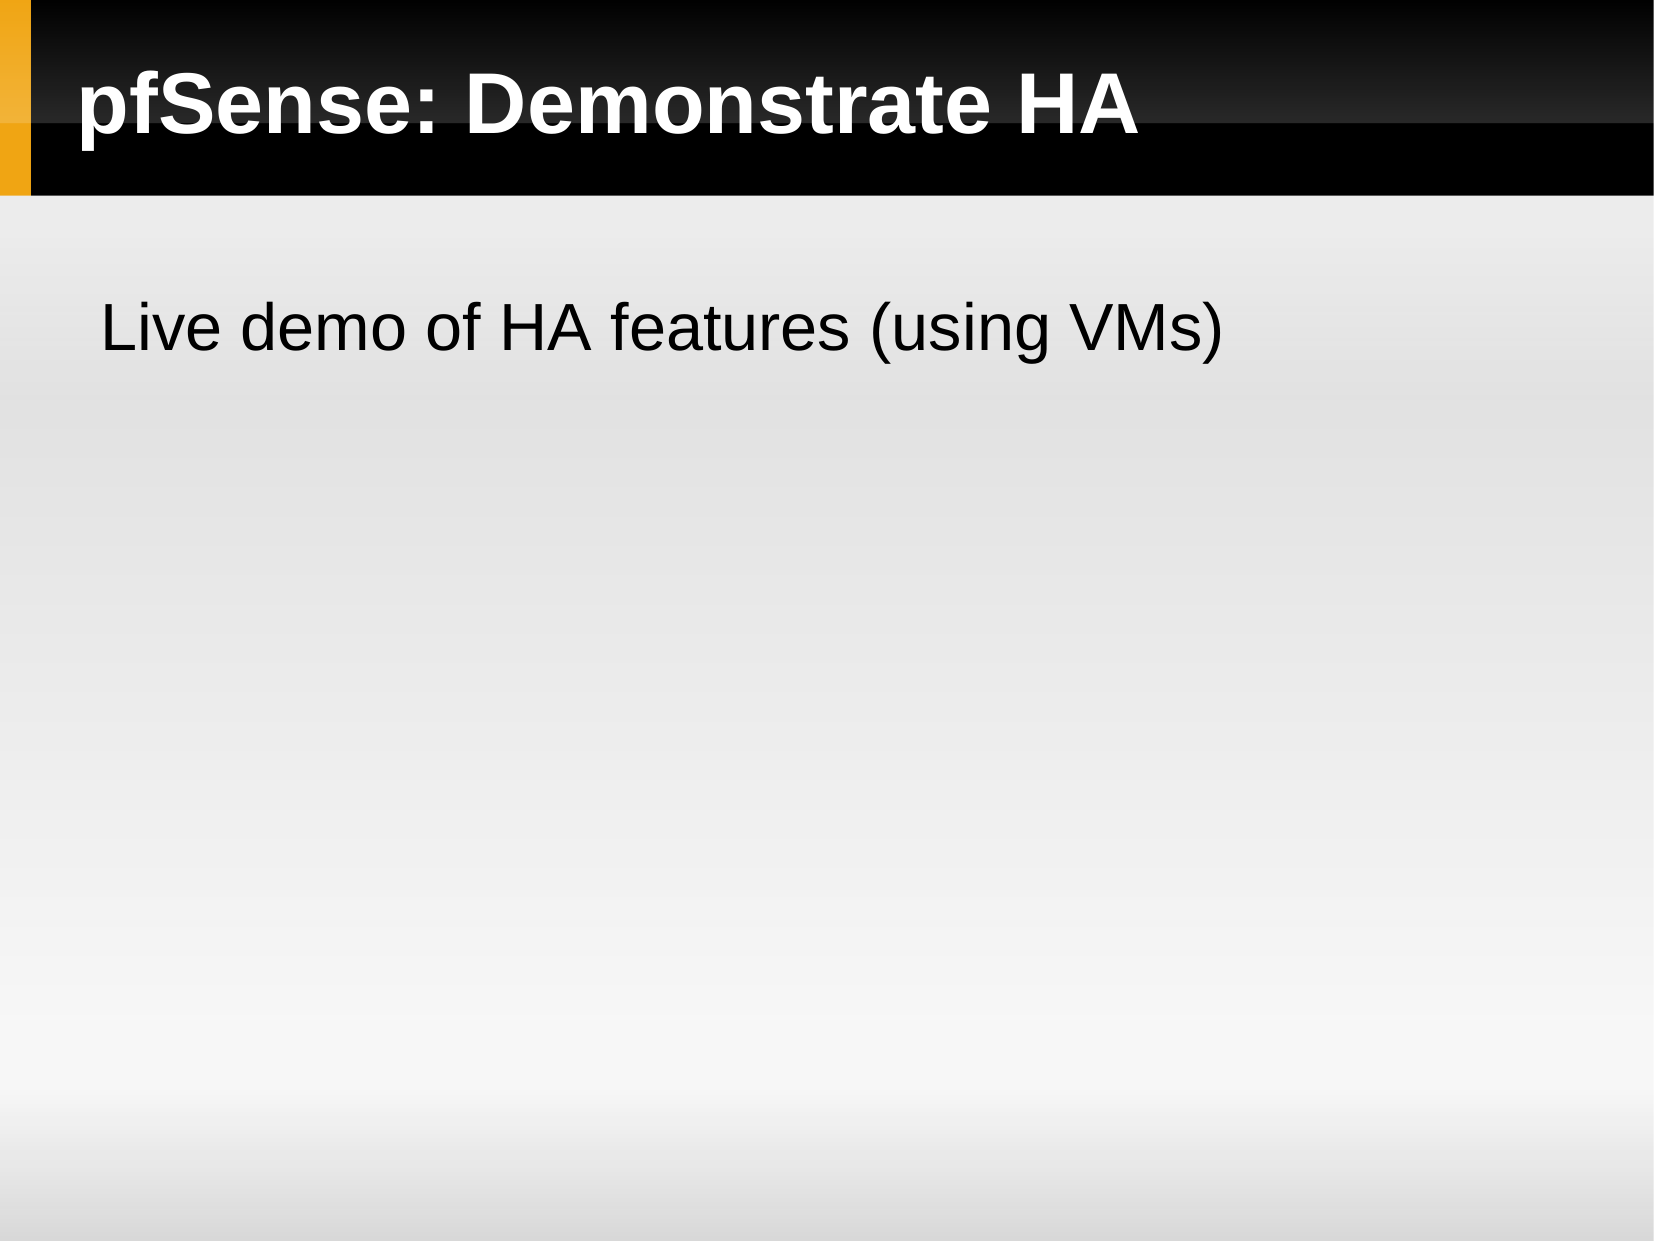

# pfSense: Demonstrate HA
Live demo of HA features (using VMs)